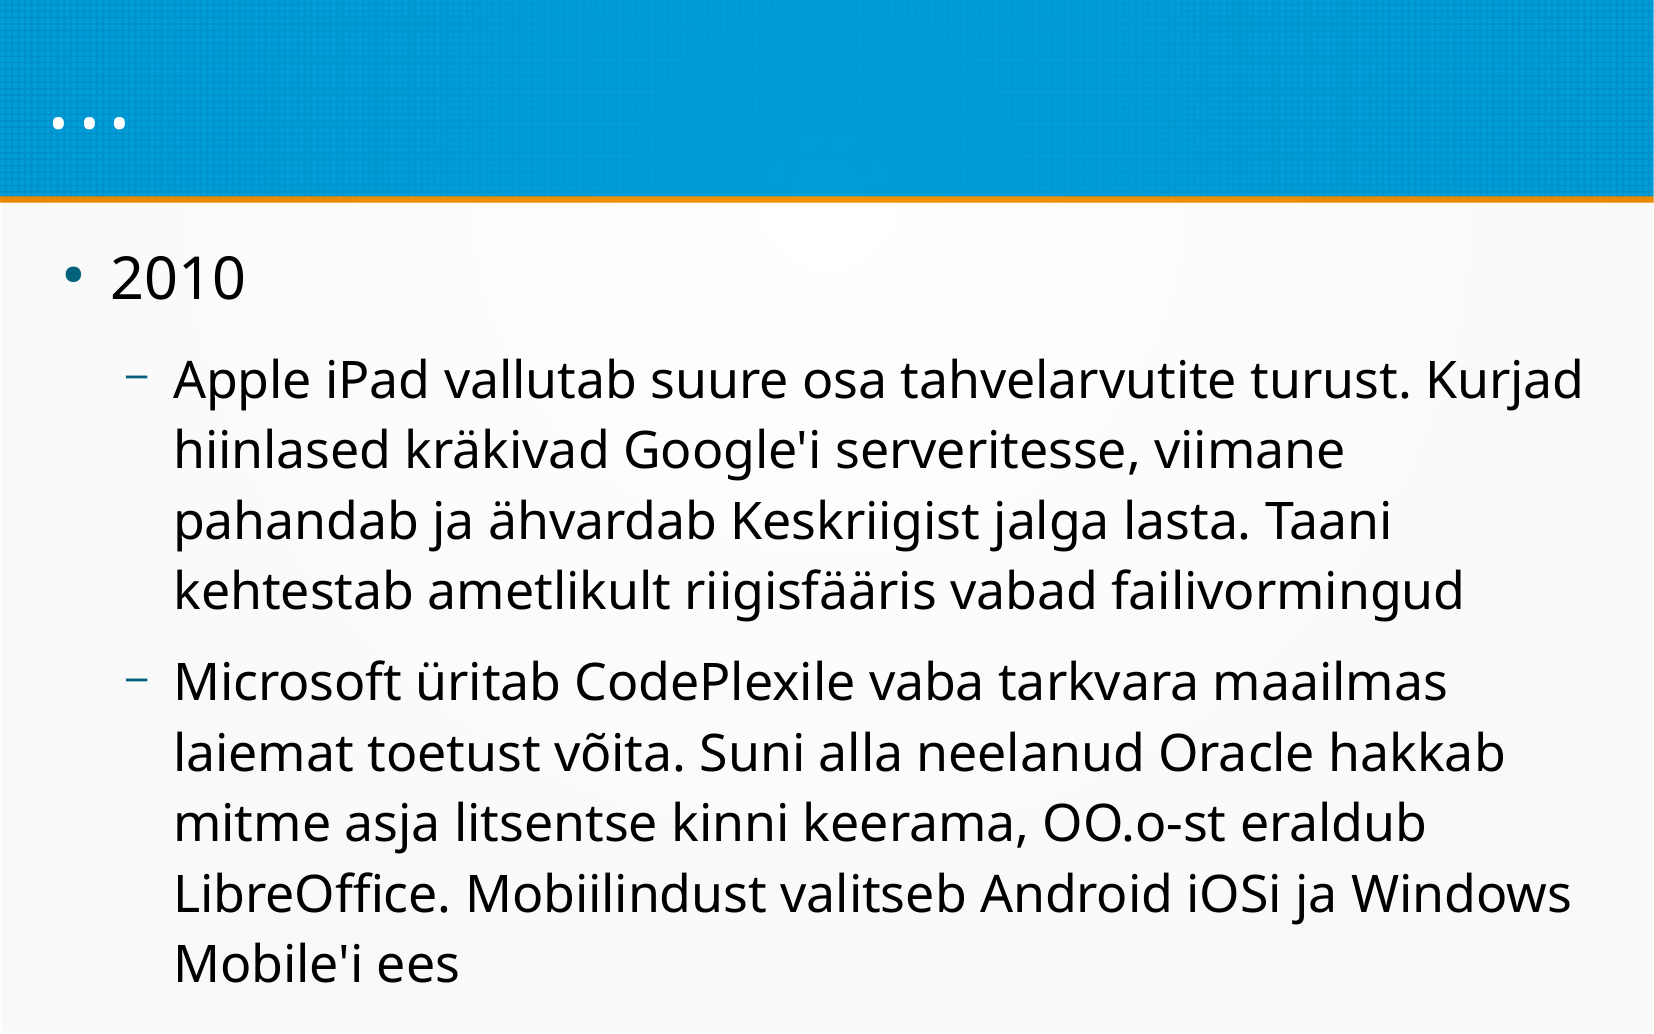

# ...
2010
Apple iPad vallutab suure osa tahvelarvutite turust. Kurjad hiinlased kräkivad Google'i serveritesse, viimane pahandab ja ähvardab Keskriigist jalga lasta. Taani kehtestab ametlikult riigisfääris vabad failivormingud
Microsoft üritab CodePlexile vaba tarkvara maailmas laiemat toetust võita. Suni alla neelanud Oracle hakkab mitme asja litsentse kinni keerama, OO.o-st eraldub LibreOffice. Mobiilindust valitseb Android iOSi ja Windows Mobile'i ees